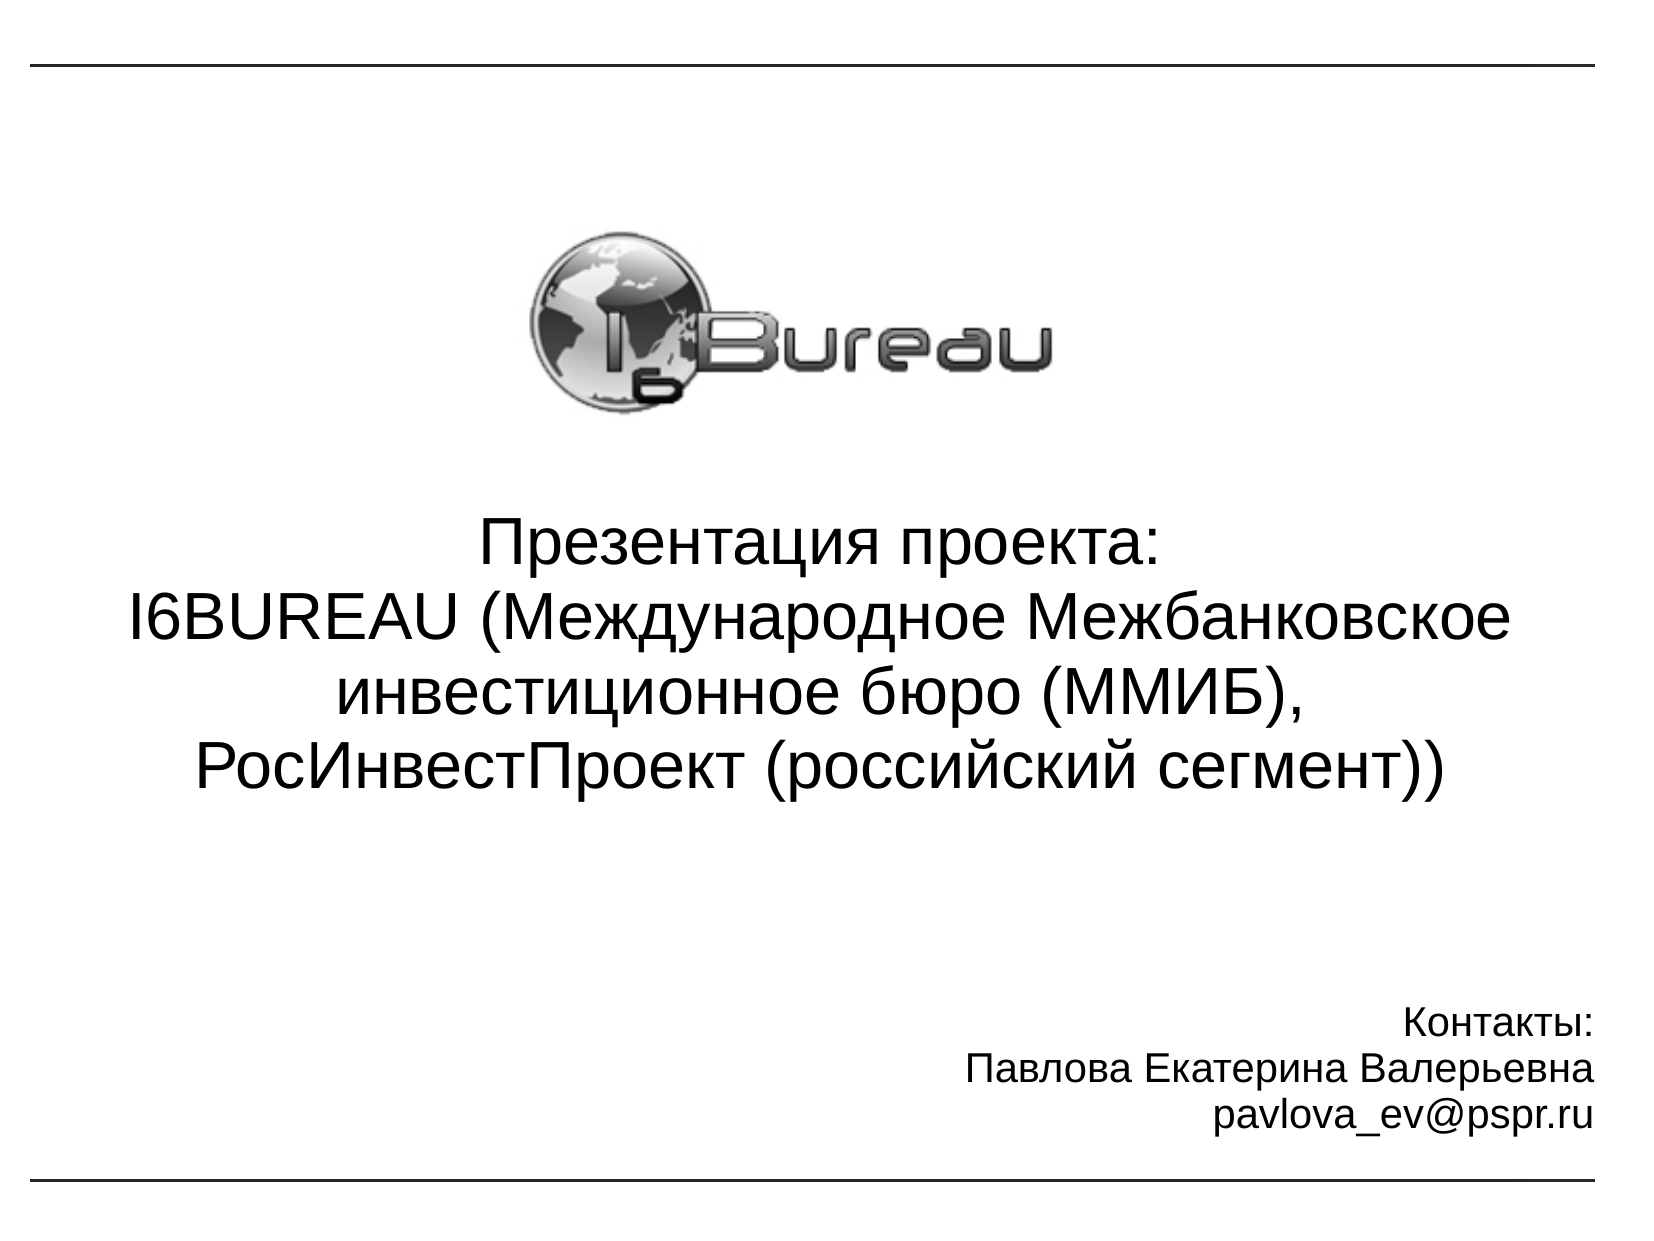

# Презентация проекта: I6BUREAU (Международное Межбанковское инвестиционное бюро (ММИБ), РосИнвестПроект (российский сегмент))
Контакты:
Павлова Екатерина Валерьевна
pavlova_ev@pspr.ru